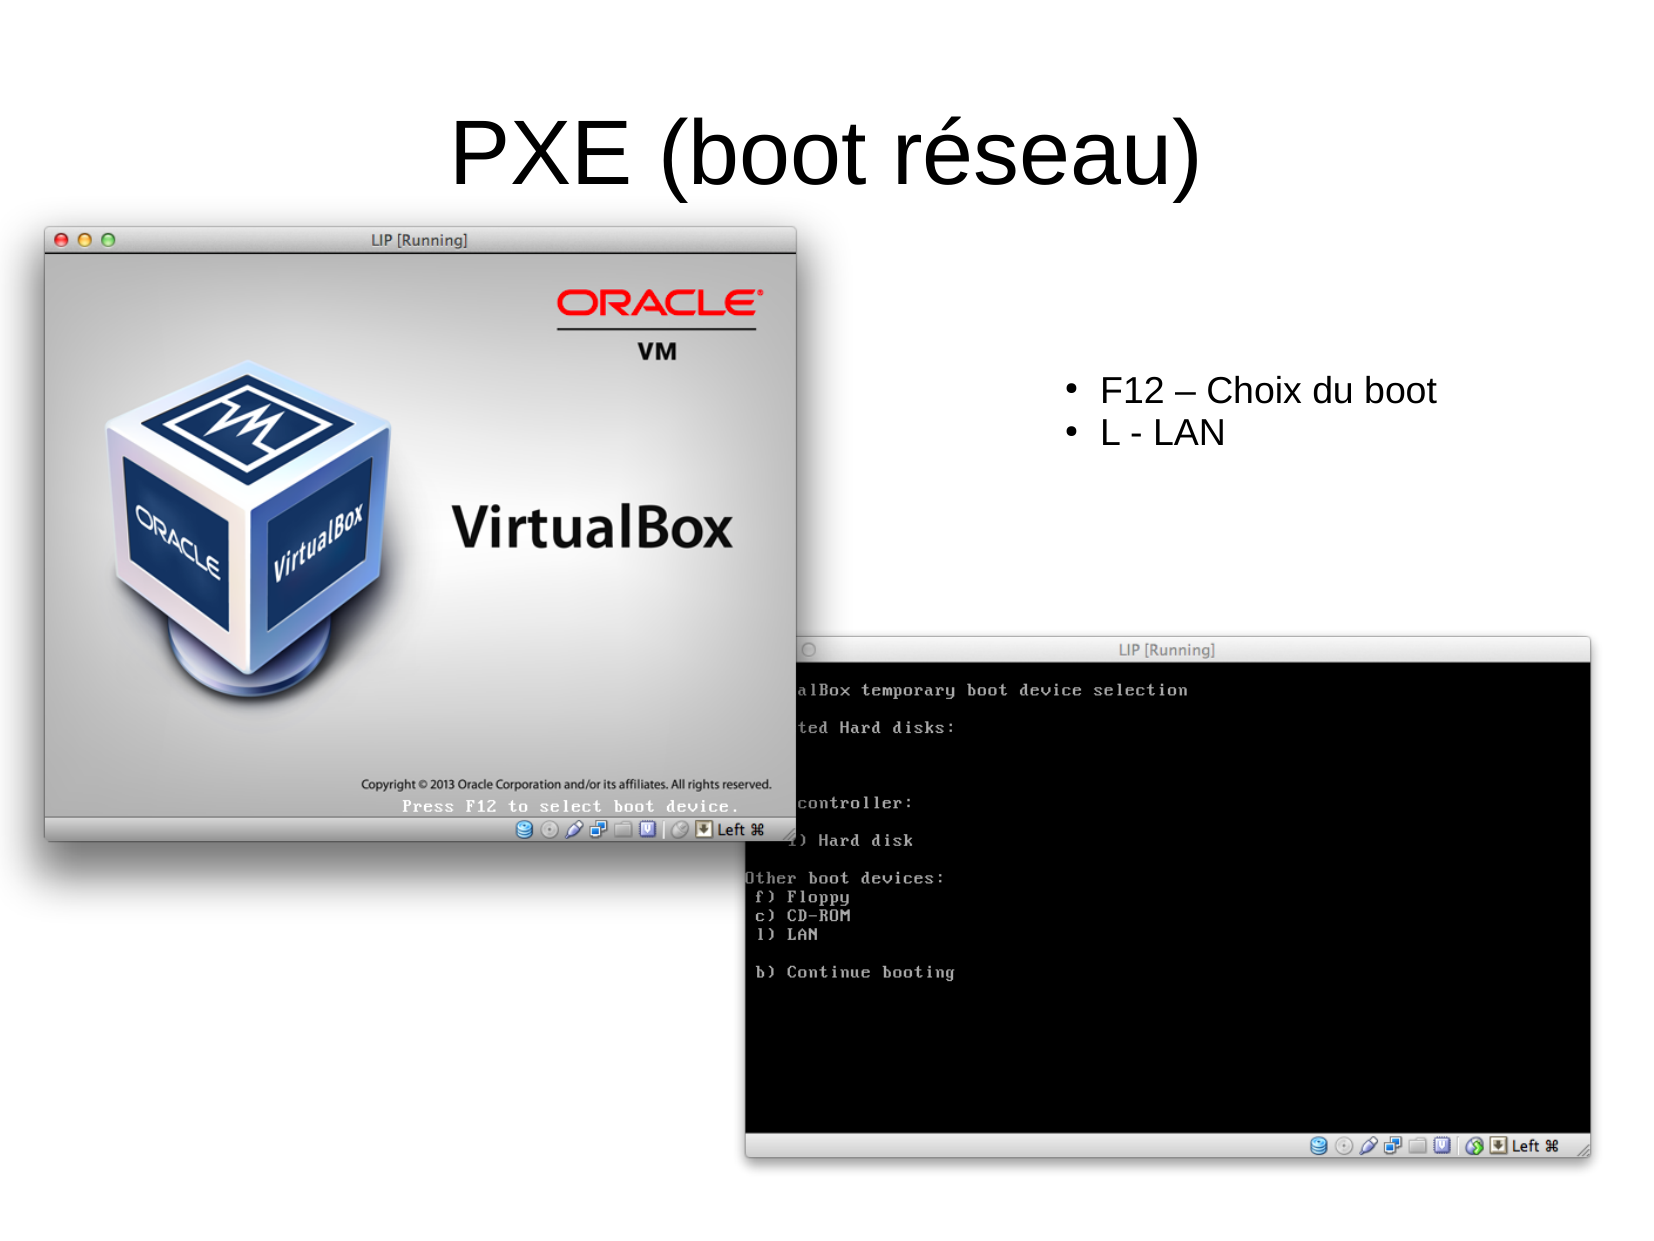

# PXE (boot réseau)
F12 – Choix du boot
L - LAN